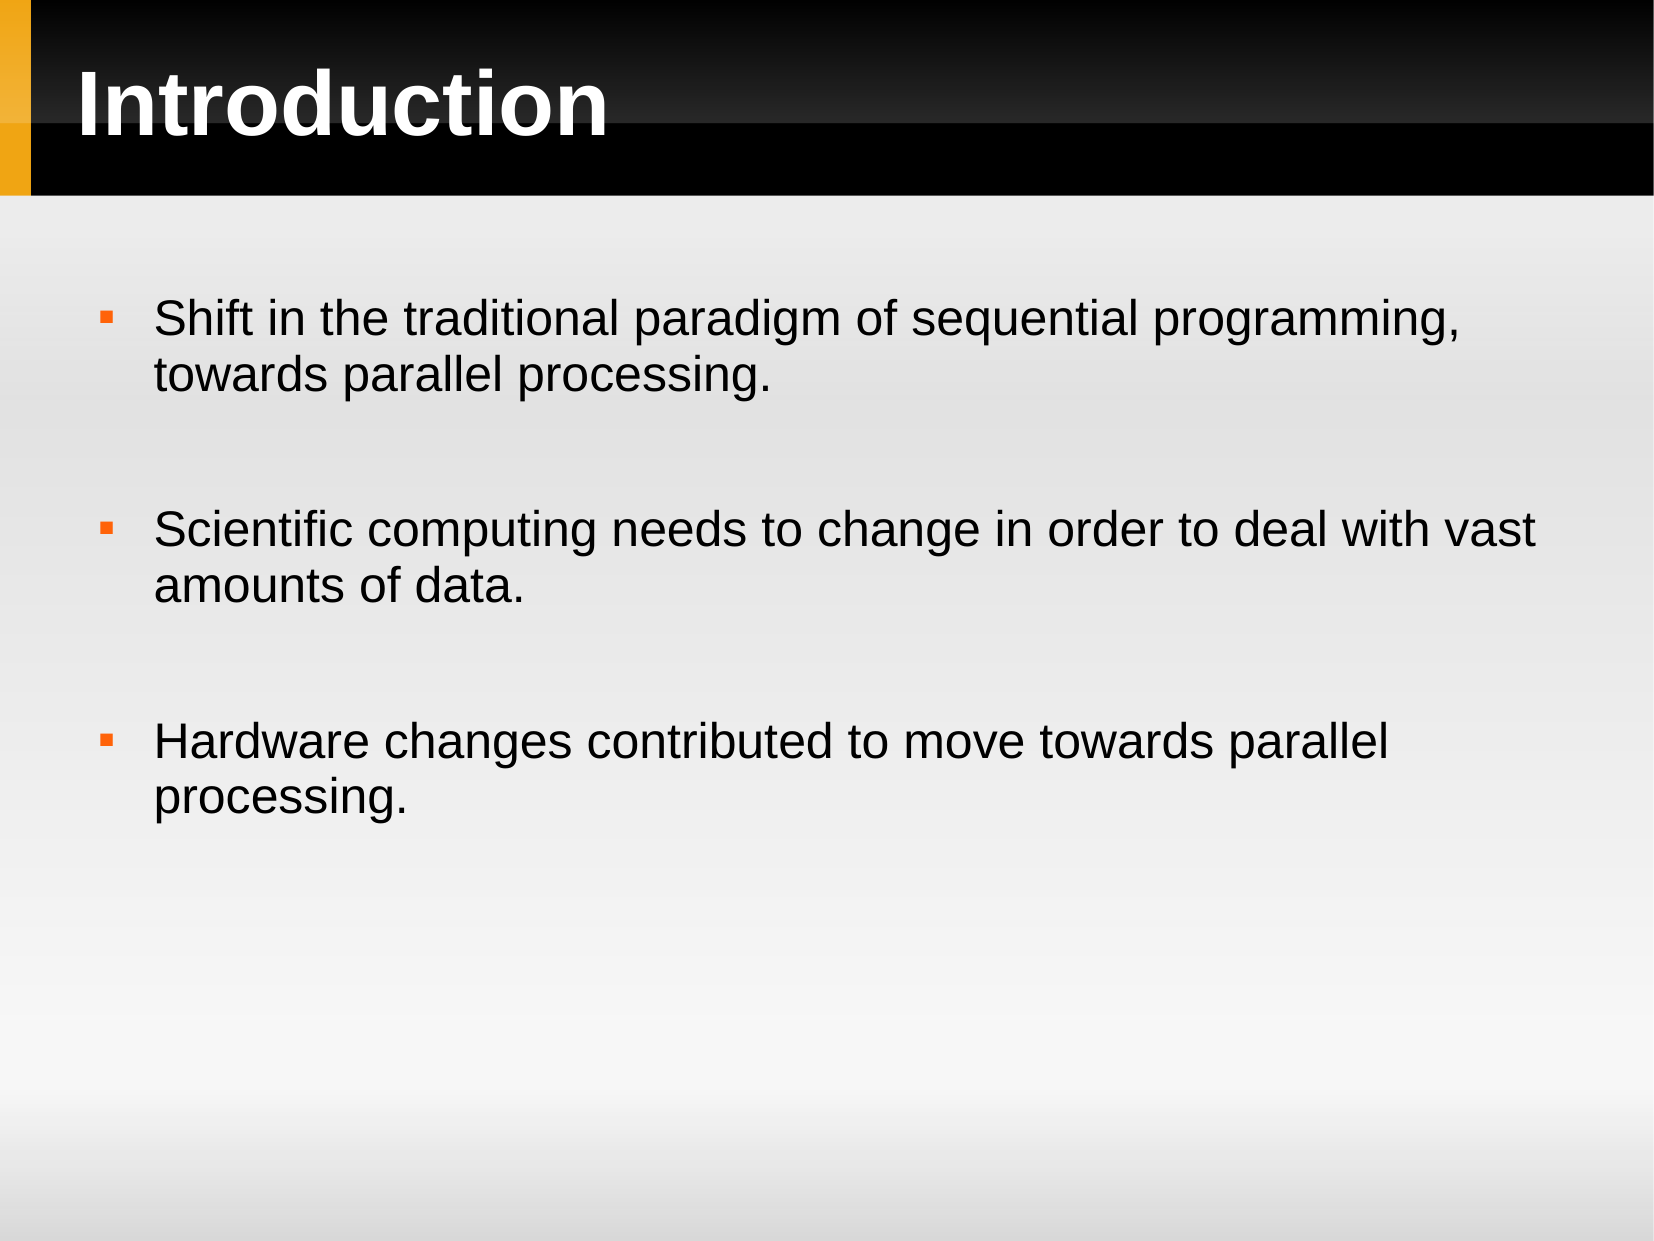

# Introduction
Shift in the traditional paradigm of sequential programming, towards parallel processing.
Scientific computing needs to change in order to deal with vast amounts of data.
Hardware changes contributed to move towards parallel processing.